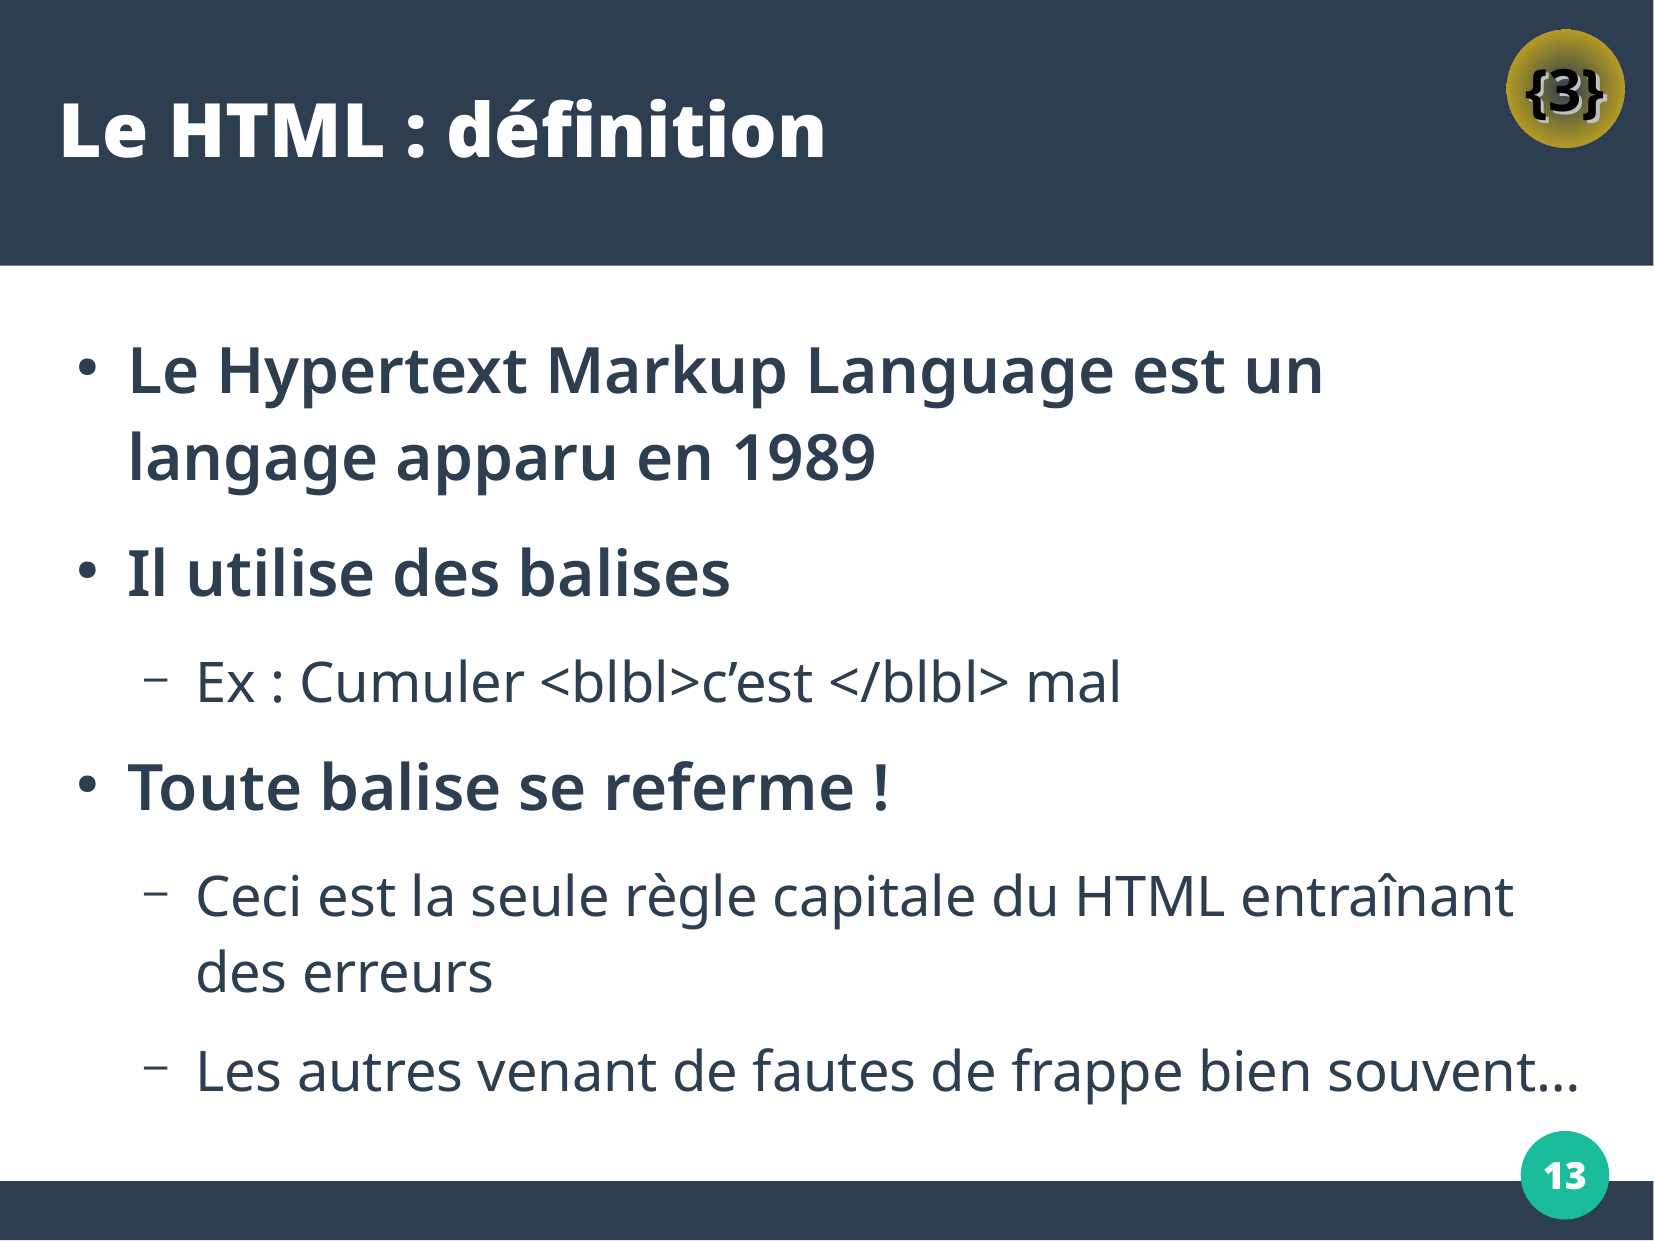

{3}
# Le HTML : définition
Le Hypertext Markup Language est un langage apparu en 1989
Il utilise des balises
Ex : Cumuler <blbl>c’est </blbl> mal
Toute balise se referme !
Ceci est la seule règle capitale du HTML entraînant des erreurs
Les autres venant de fautes de frappe bien souvent…
13